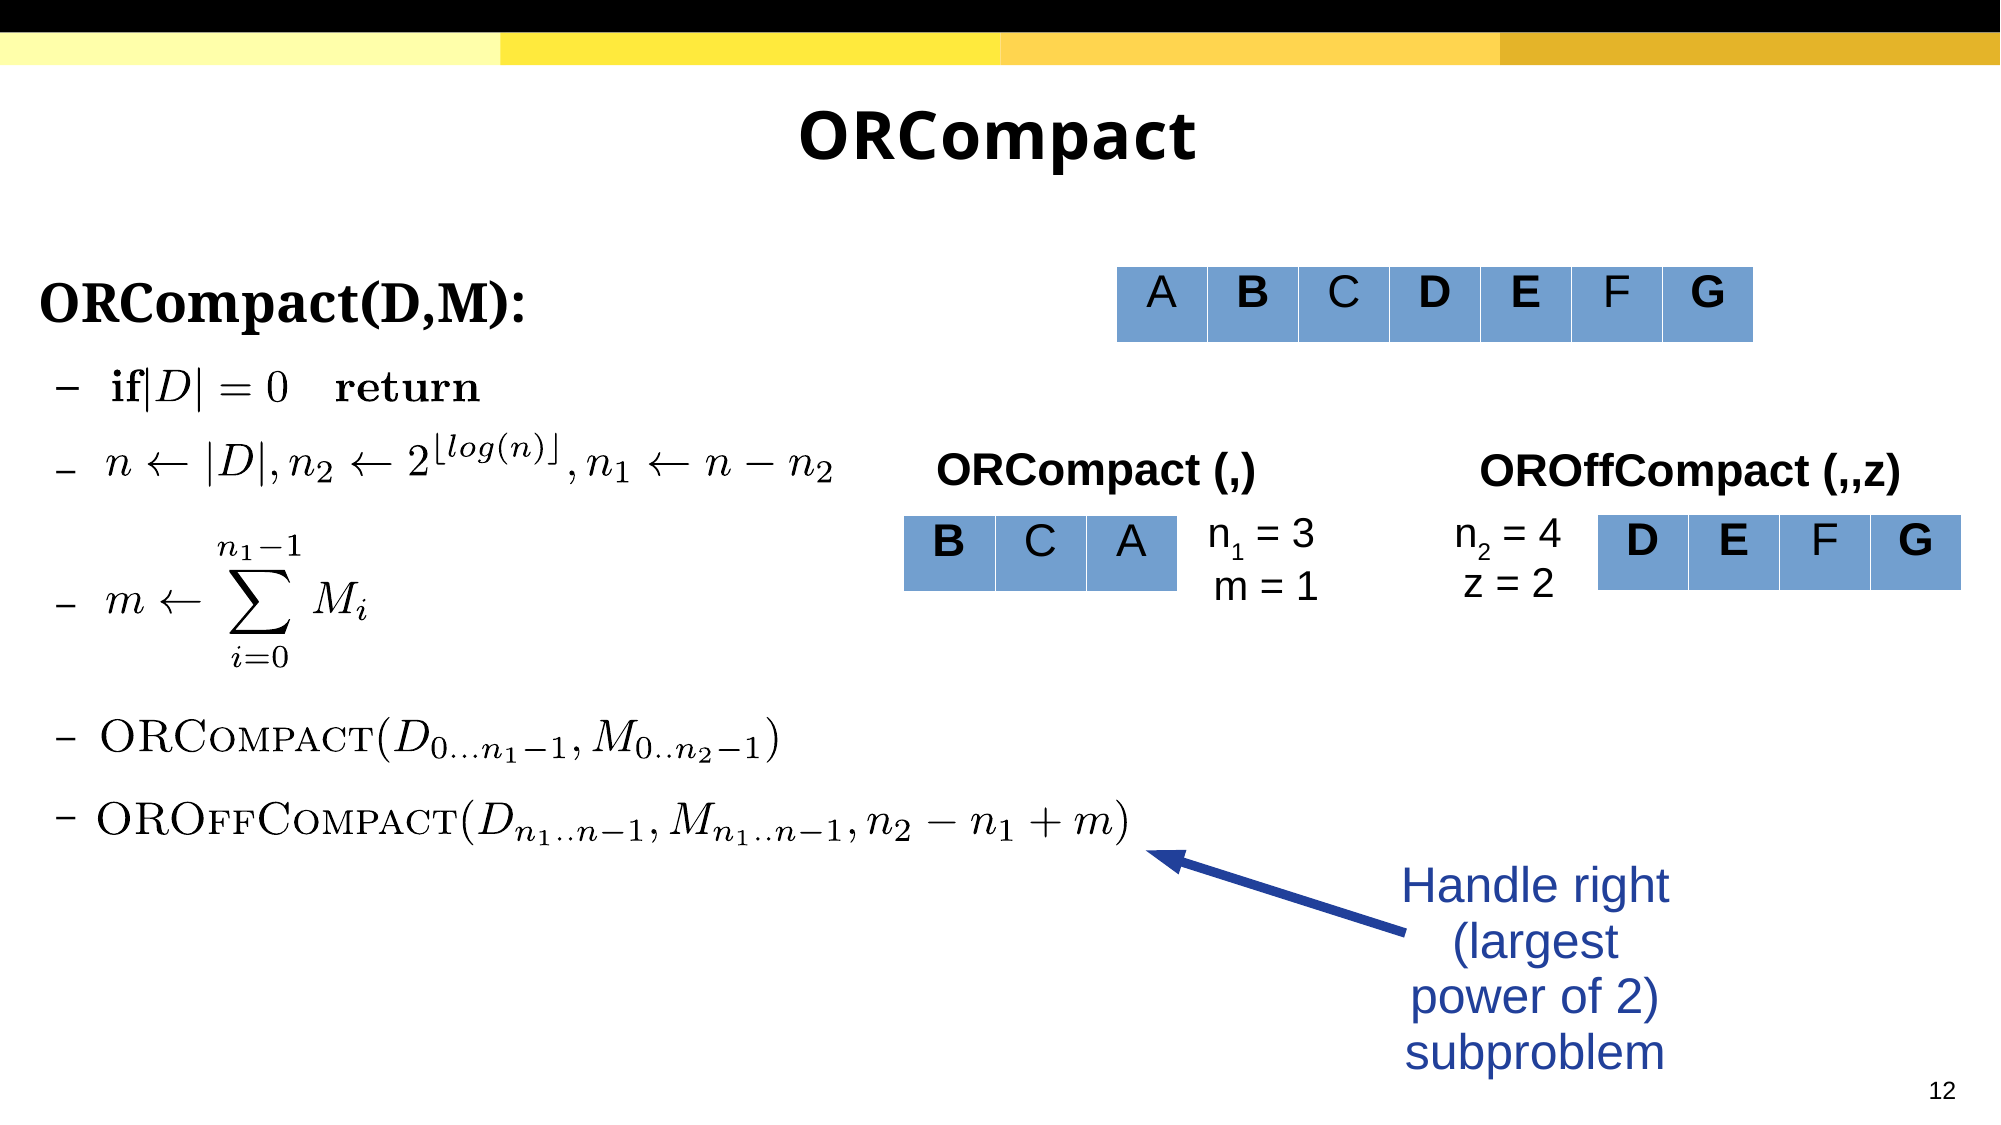

ORCompact
# ORCompact(D,M):
| A | B | C | D | E | F | G |
| --- | --- | --- | --- | --- | --- | --- |
ORCompact (,)
OROffCompact (,,z)
n2 = 4
n1 = 3
| D | E | F | G |
| --- | --- | --- | --- |
| B | C | A |
| --- | --- | --- |
z = 2
m = 1
Handle right (largest
power of 2) subproblem
12